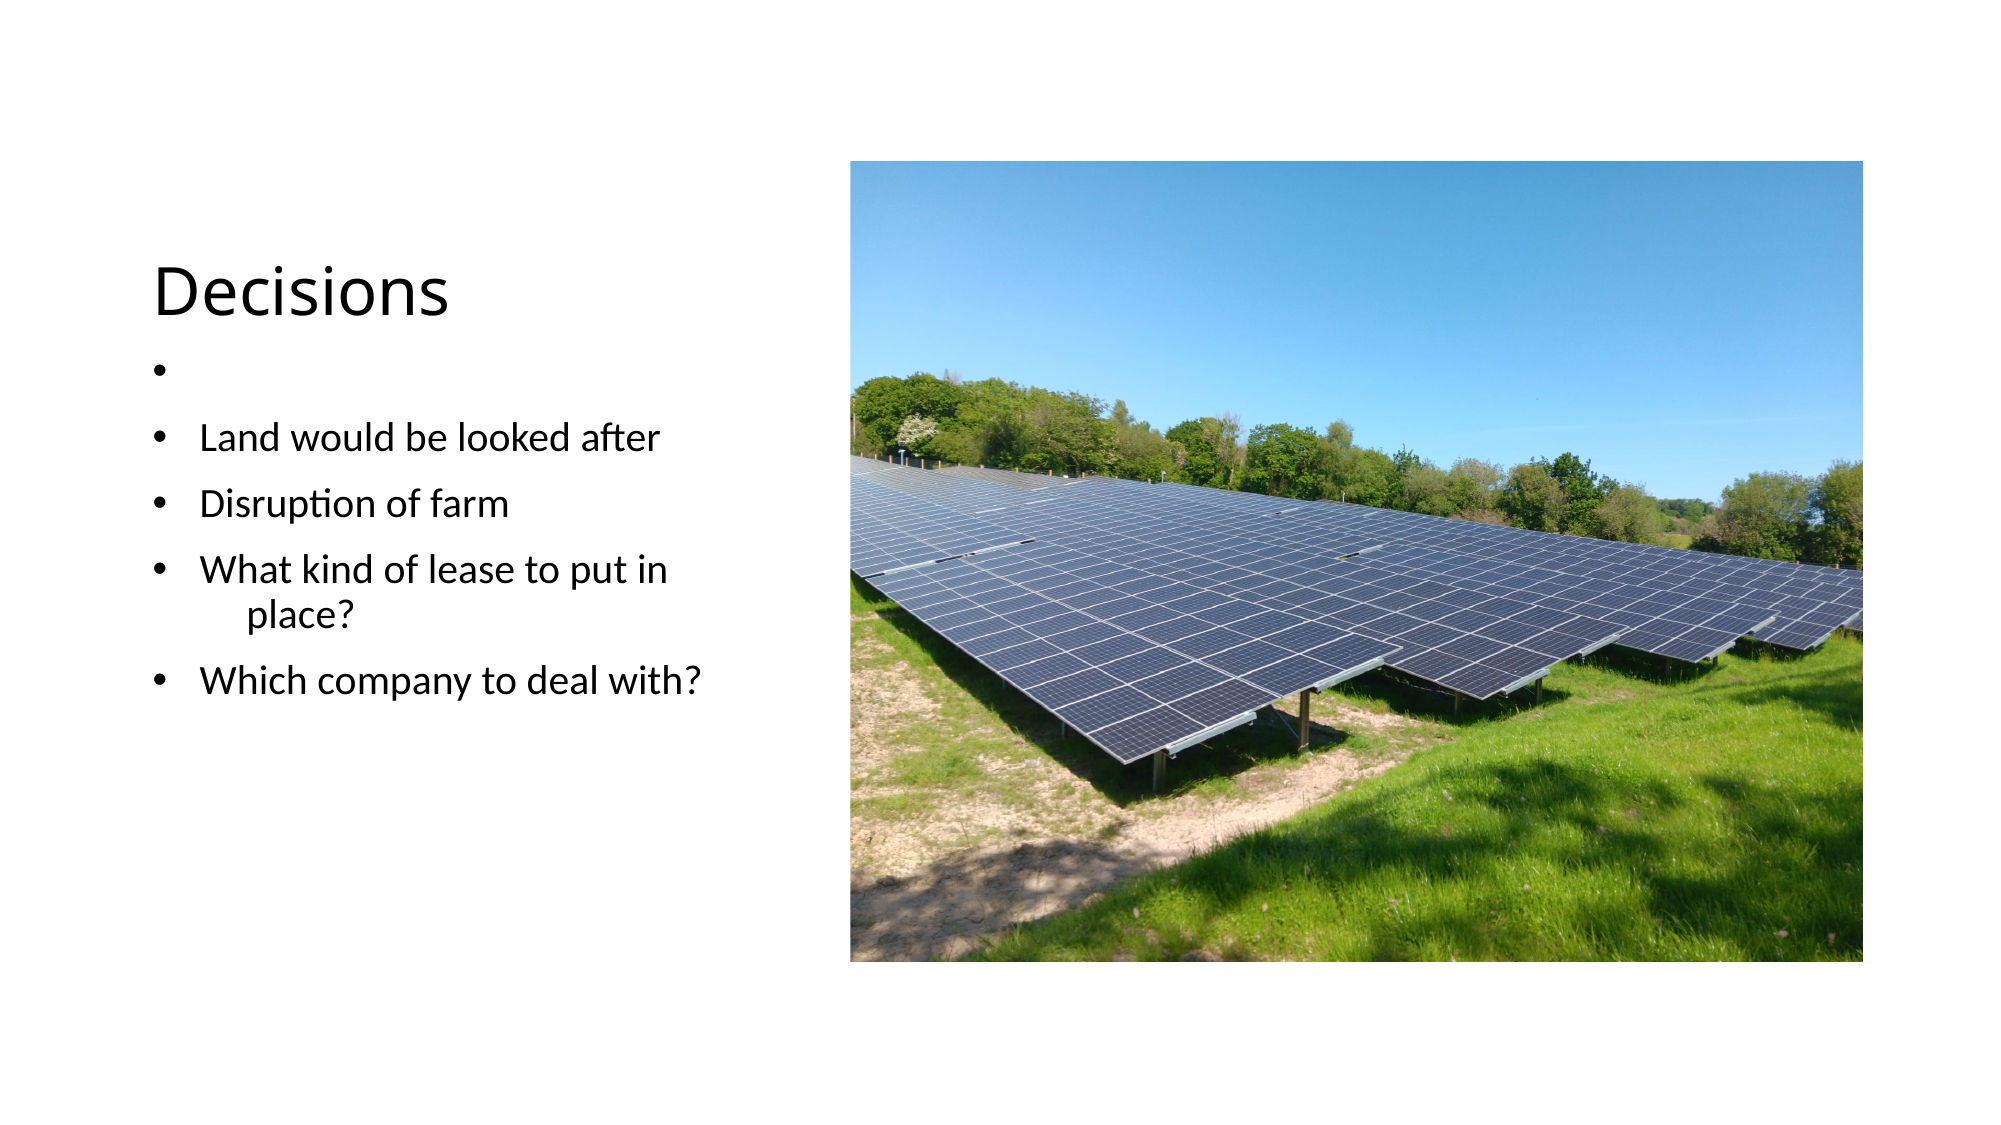

# Decisions
Land would be looked after
Disruption of farm
What kind of lease to put in place?
Which company to deal with?